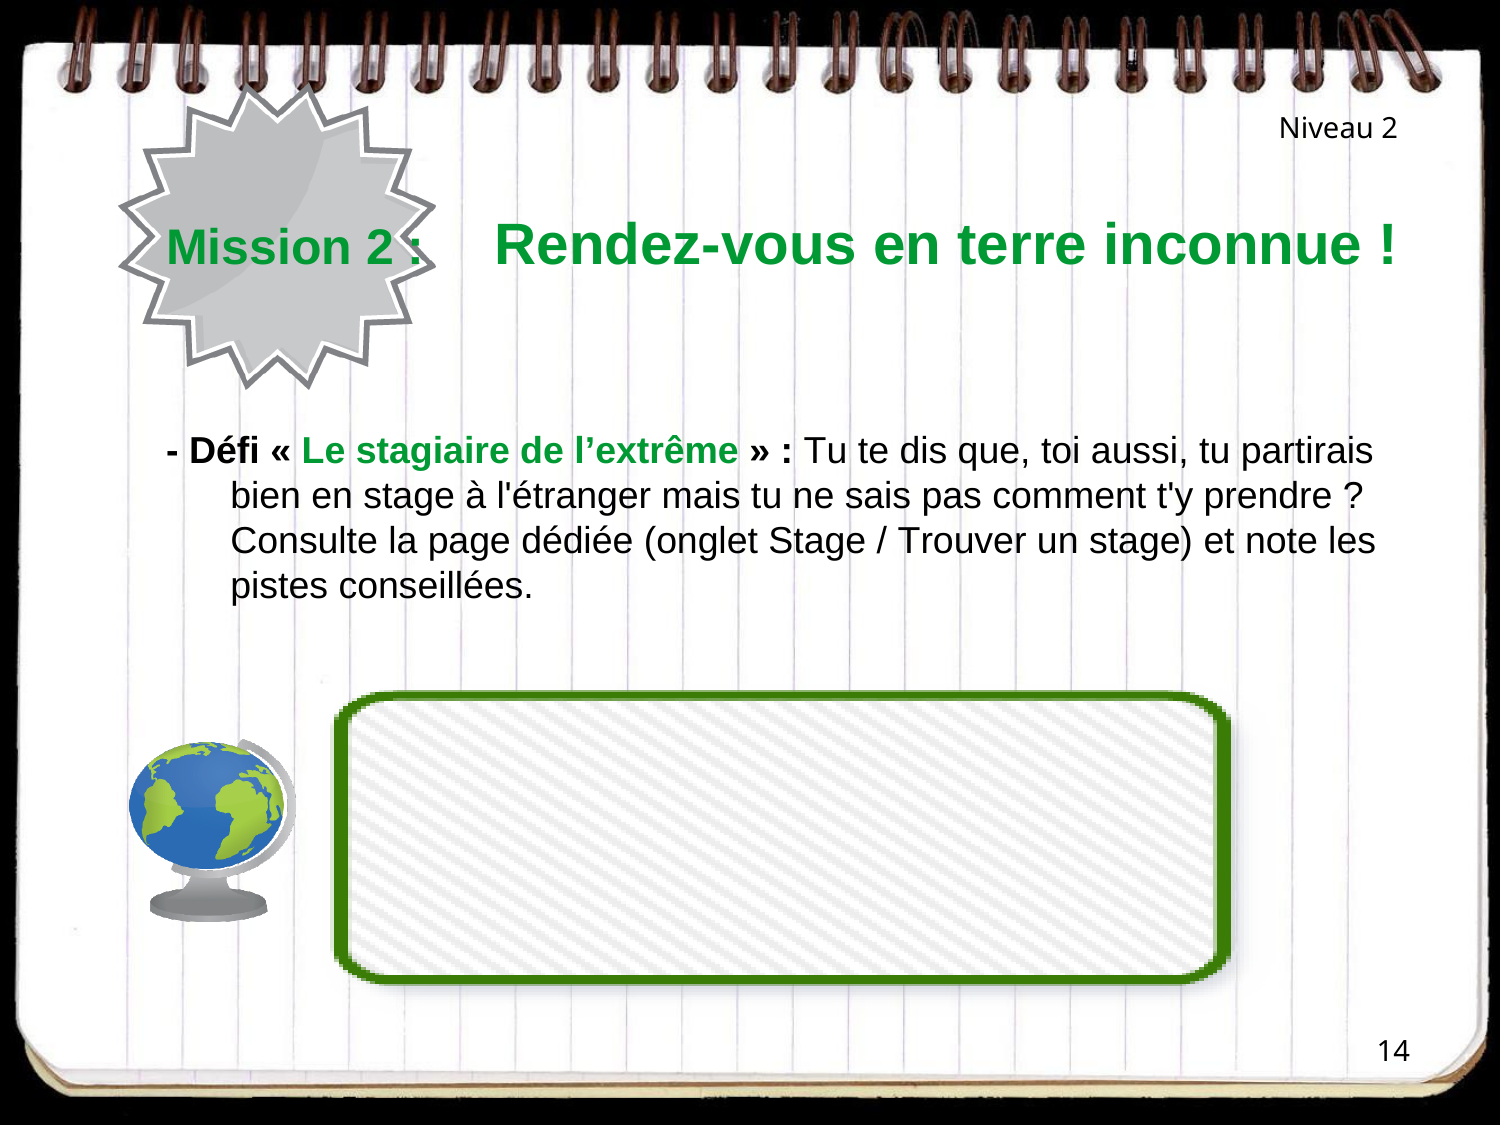

Niveau 2
Mission 2 : Rendez-vous en terre inconnue !
- Défi « Le stagiaire de l’extrême » : Tu te dis que, toi aussi, tu partirais bien en stage à l'étranger mais tu ne sais pas comment t'y prendre ? Consulte la page dédiée (onglet Stage / Trouver un stage) et note les pistes conseillées.